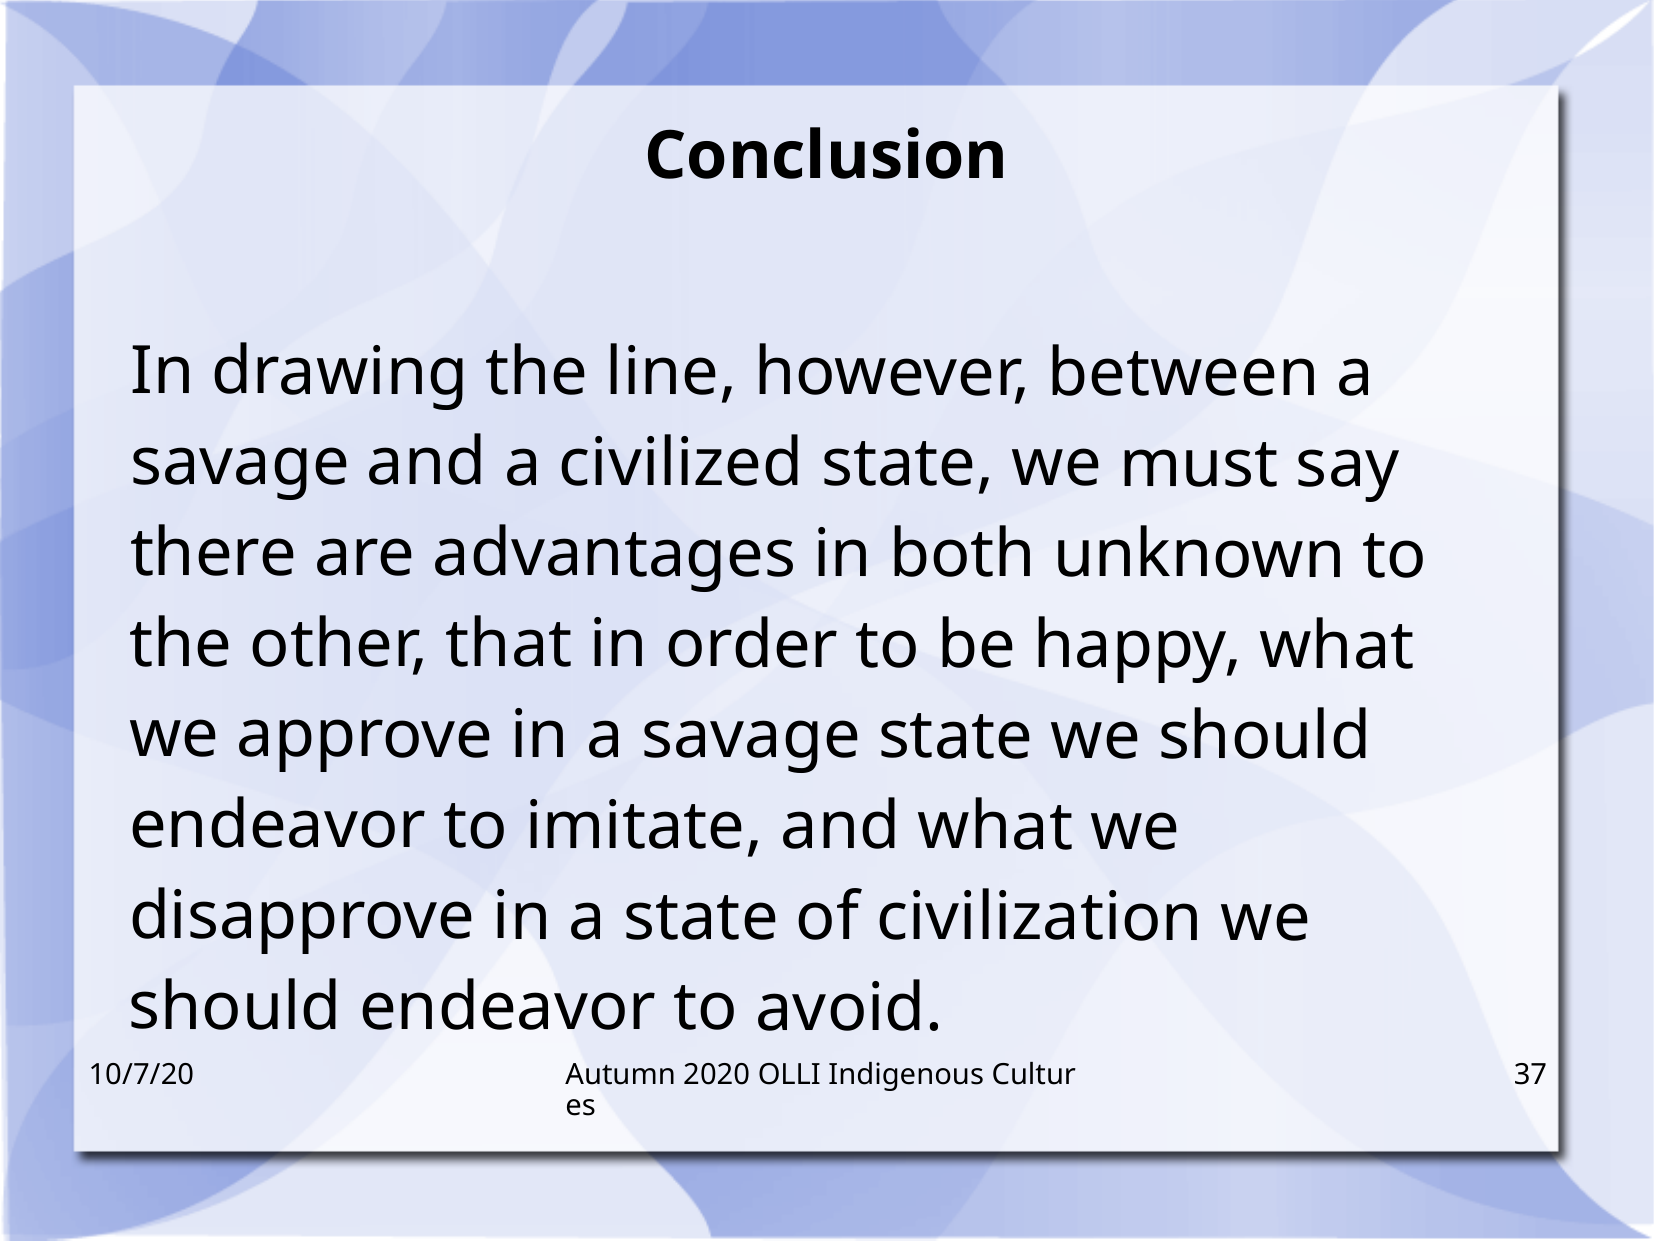

# Conclusion
In drawing the line, however, between a savage and a civilized state, we must say there are advantages in both unknown to the other, that in order to be happy, what we approve in a savage state we should endeavor to imitate, and what we disapprove in a state of civilization we should endeavor to avoid.
10/7/20
Autumn 2020 OLLI Indigenous Cultures
37